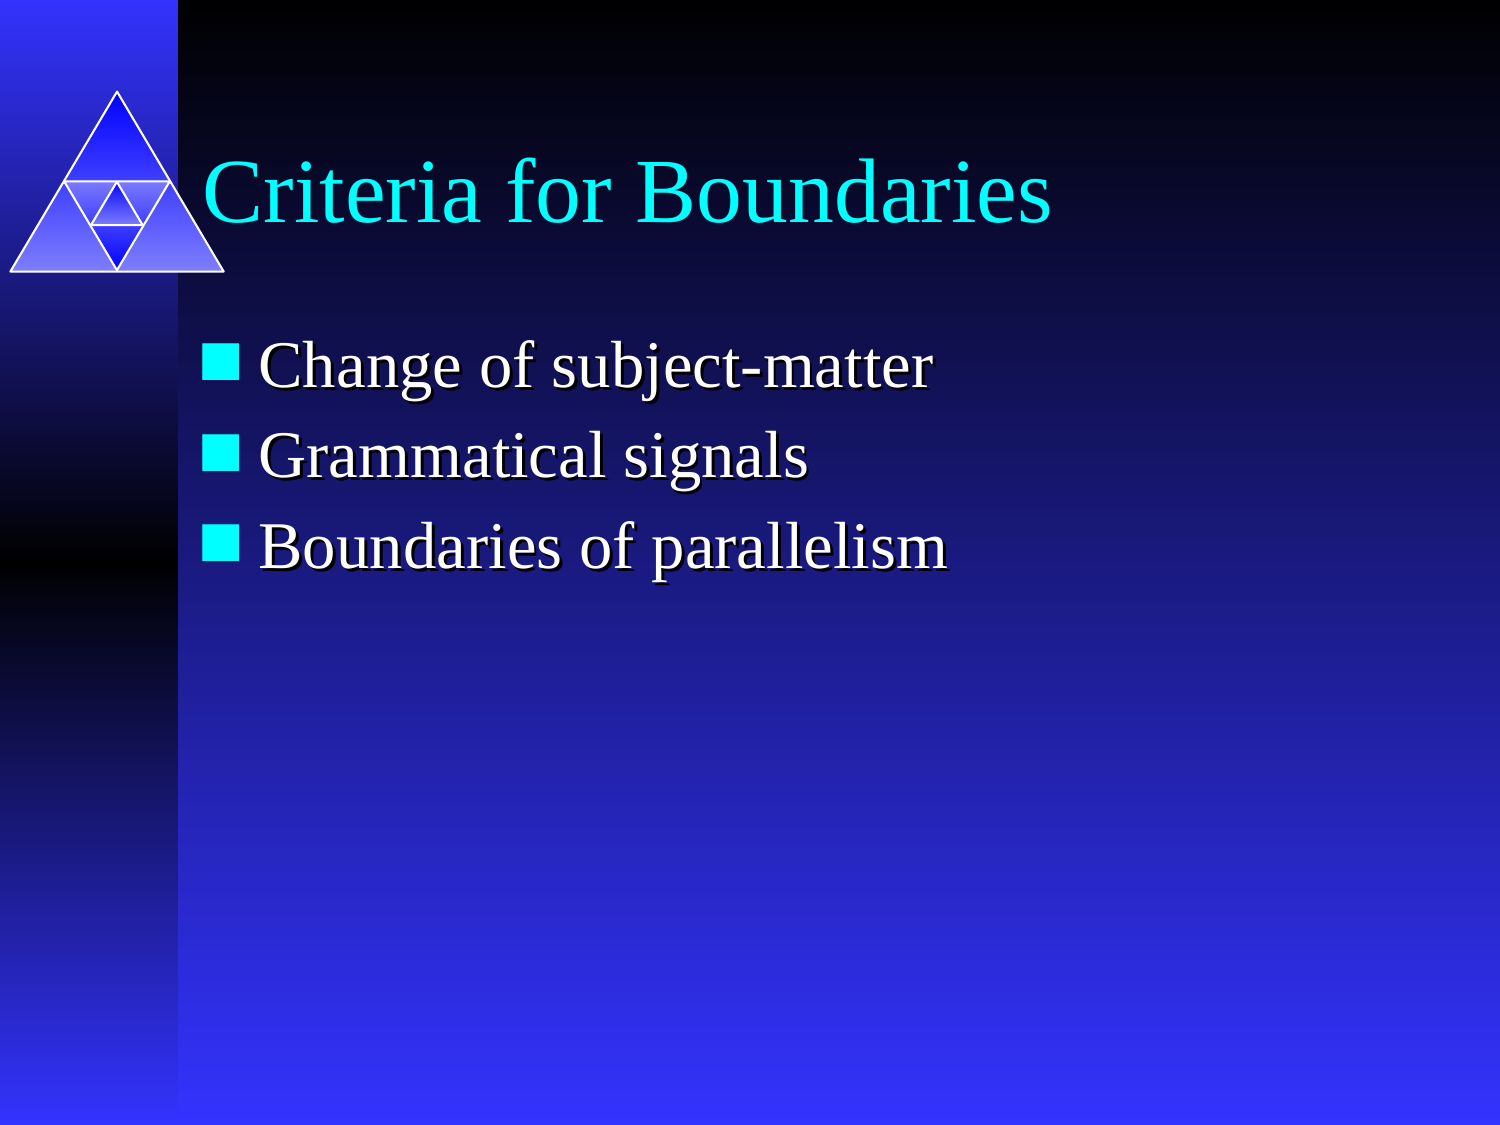

# Criteria for Boundaries
Change of subject-matter
Grammatical signals
Boundaries of parallelism